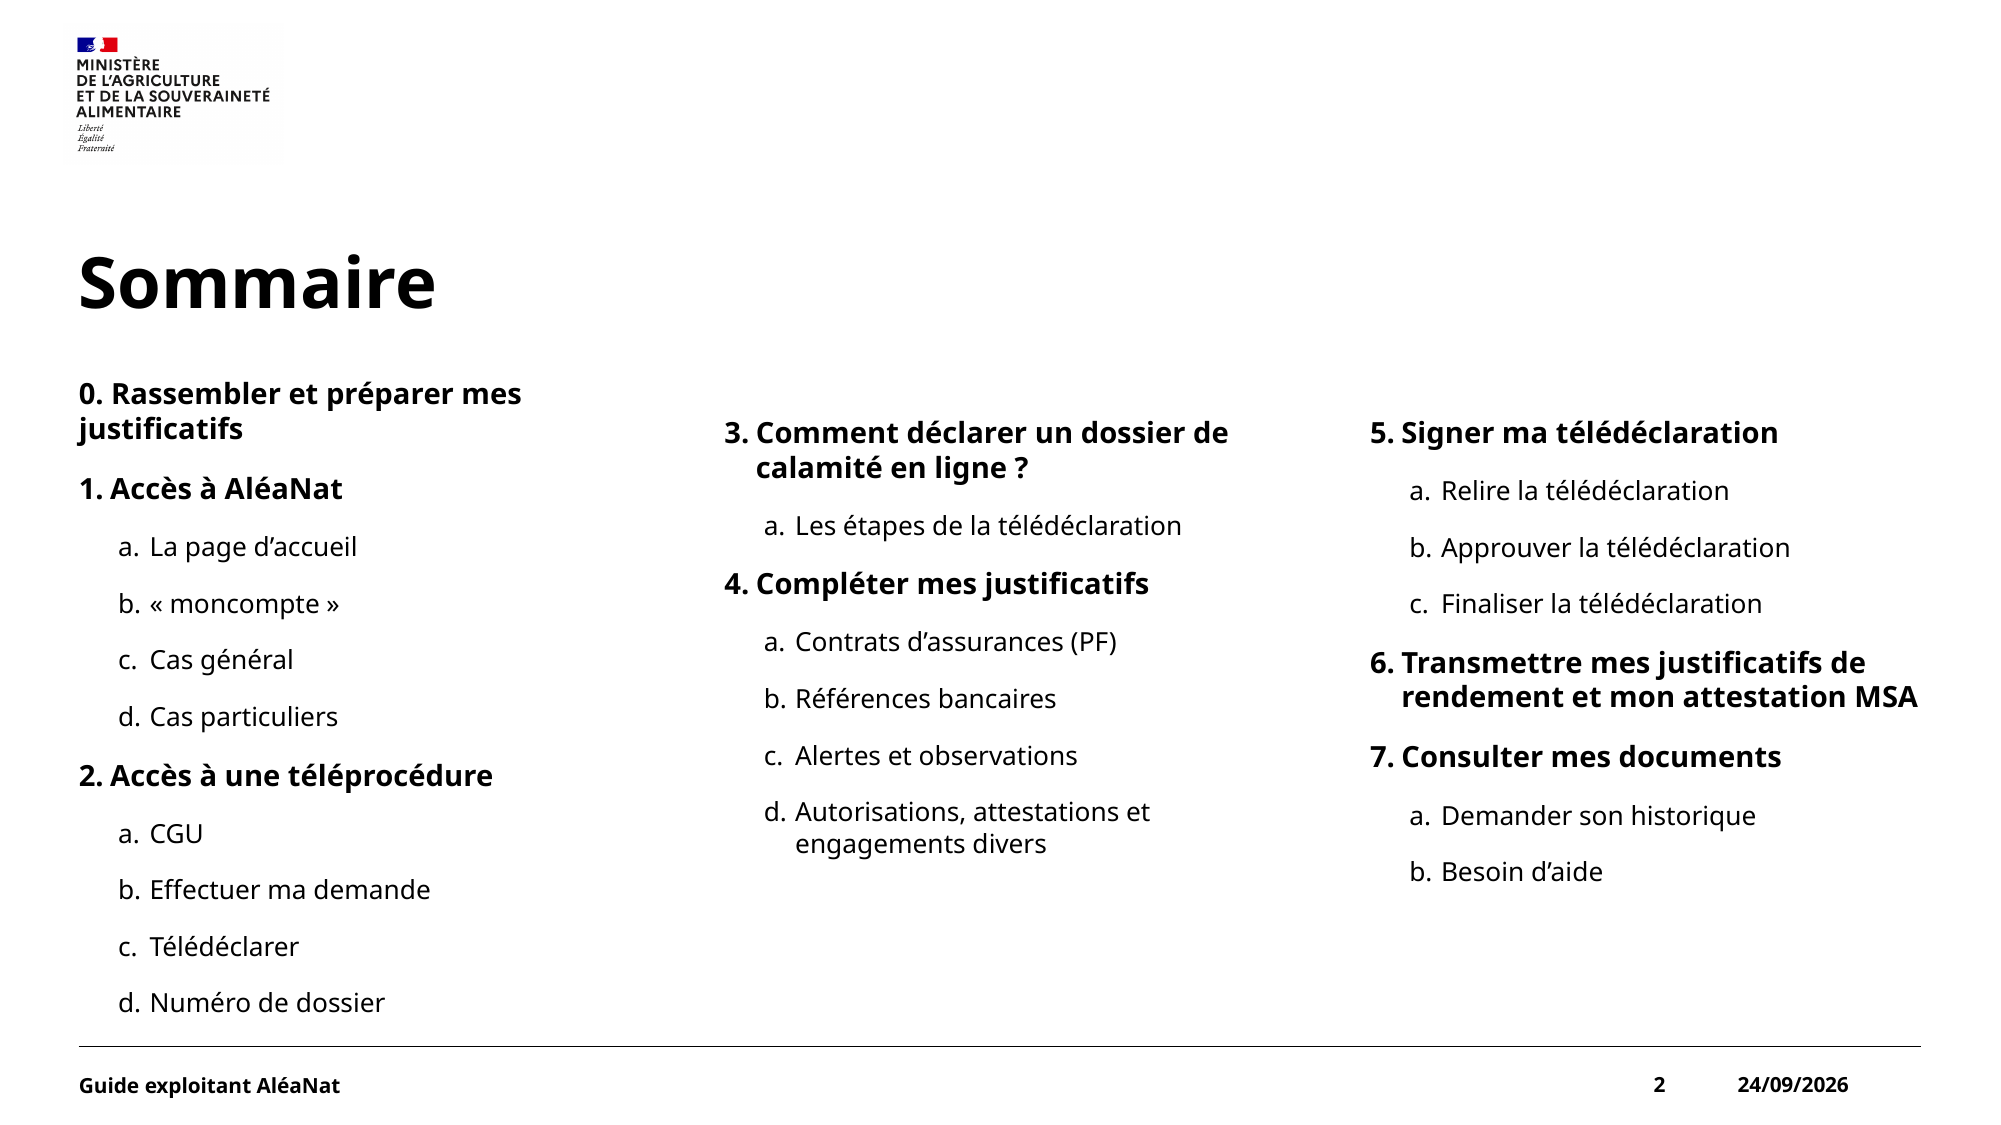

# Sommaire
0. Rassembler et préparer mes justificatifs
Accès à AléaNat
La page d’accueil
« moncompte »
Cas général
Cas particuliers
Accès à une téléprocédure
CGU
Effectuer ma demande
Télédéclarer
Numéro de dossier
Comment déclarer un dossier de calamité en ligne ?
Les étapes de la télédéclaration
Compléter mes justificatifs
Contrats d’assurances (PF)
Références bancaires
Alertes et observations
Autorisations, attestations et engagements divers
Signer ma télédéclaration
Relire la télédéclaration
Approuver la télédéclaration
Finaliser la télédéclaration
Transmettre mes justificatifs de rendement et mon attestation MSA
Consulter mes documents
Demander son historique
Besoin d’aide
Guide exploitant AléaNat
2